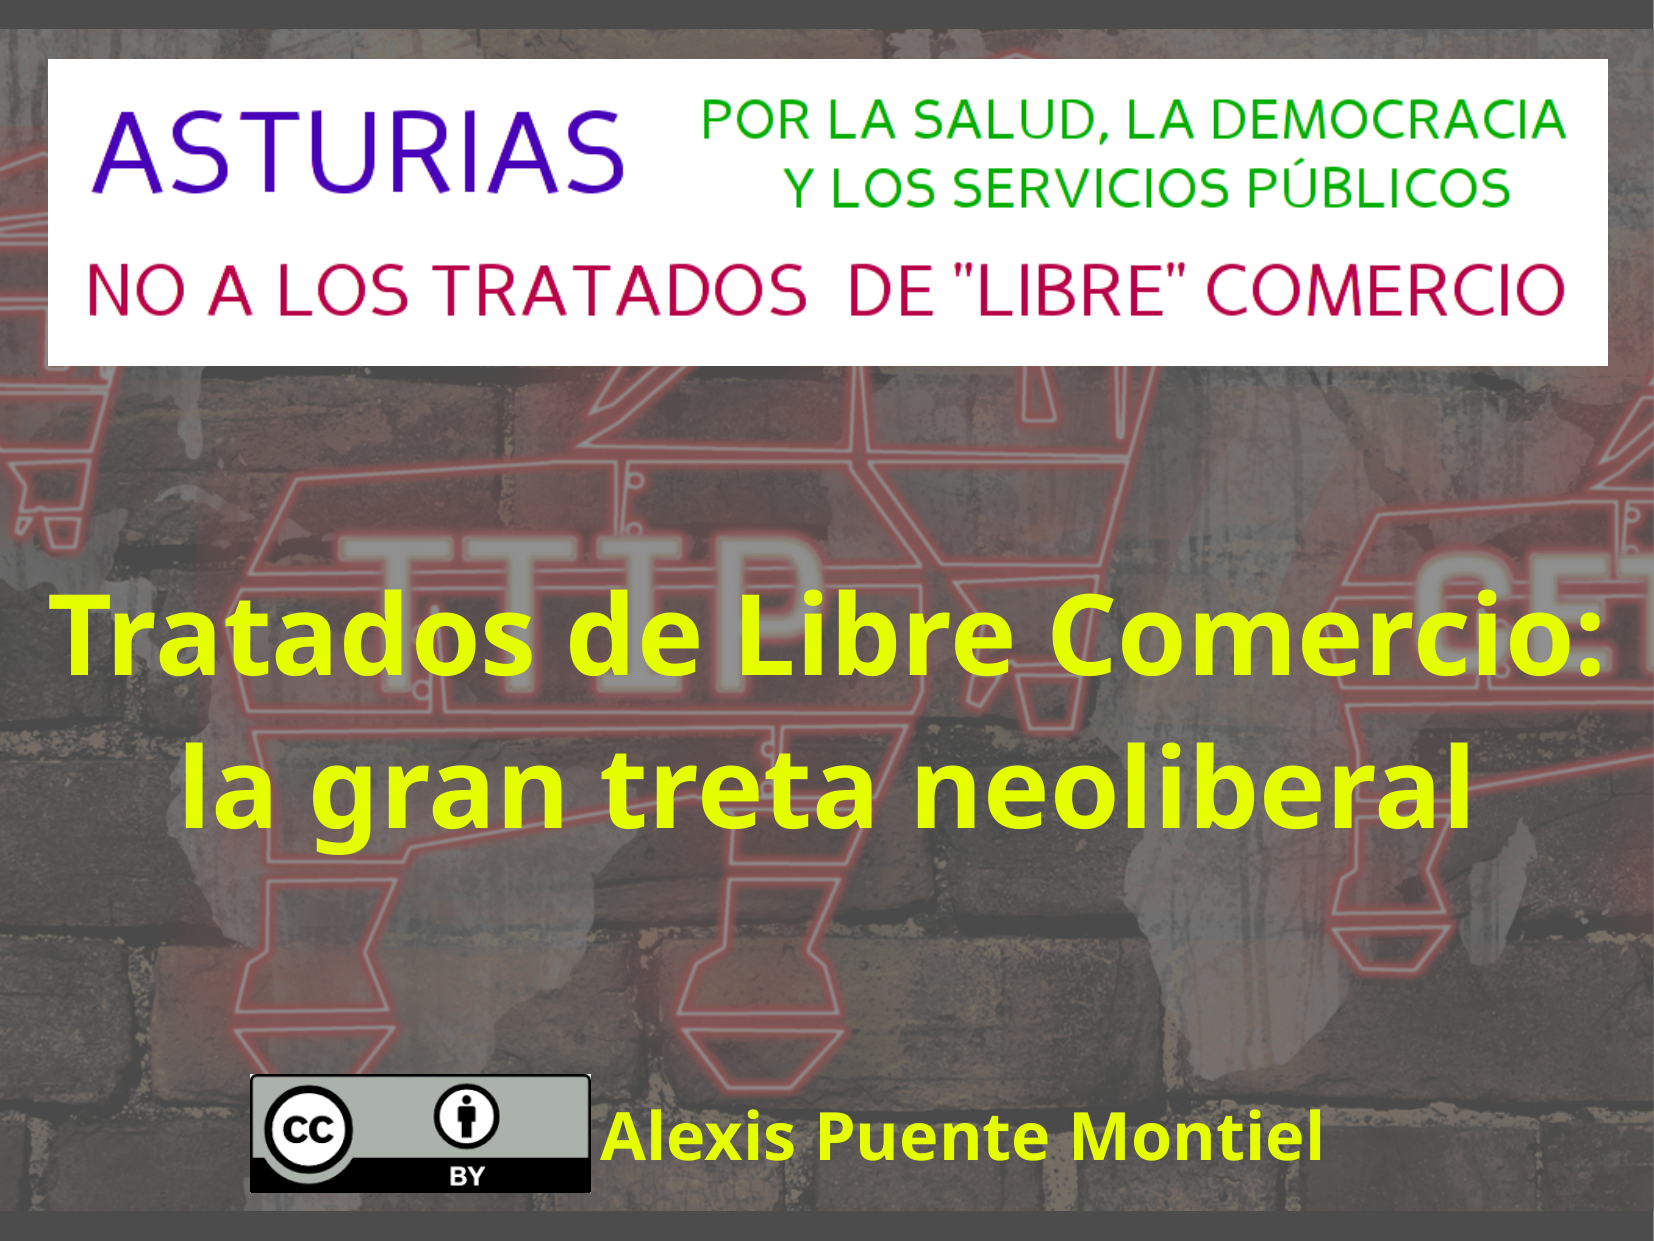

Tratados de Libre Comercio:
la gran treta neoliberal
# Alexis Puente Montiel